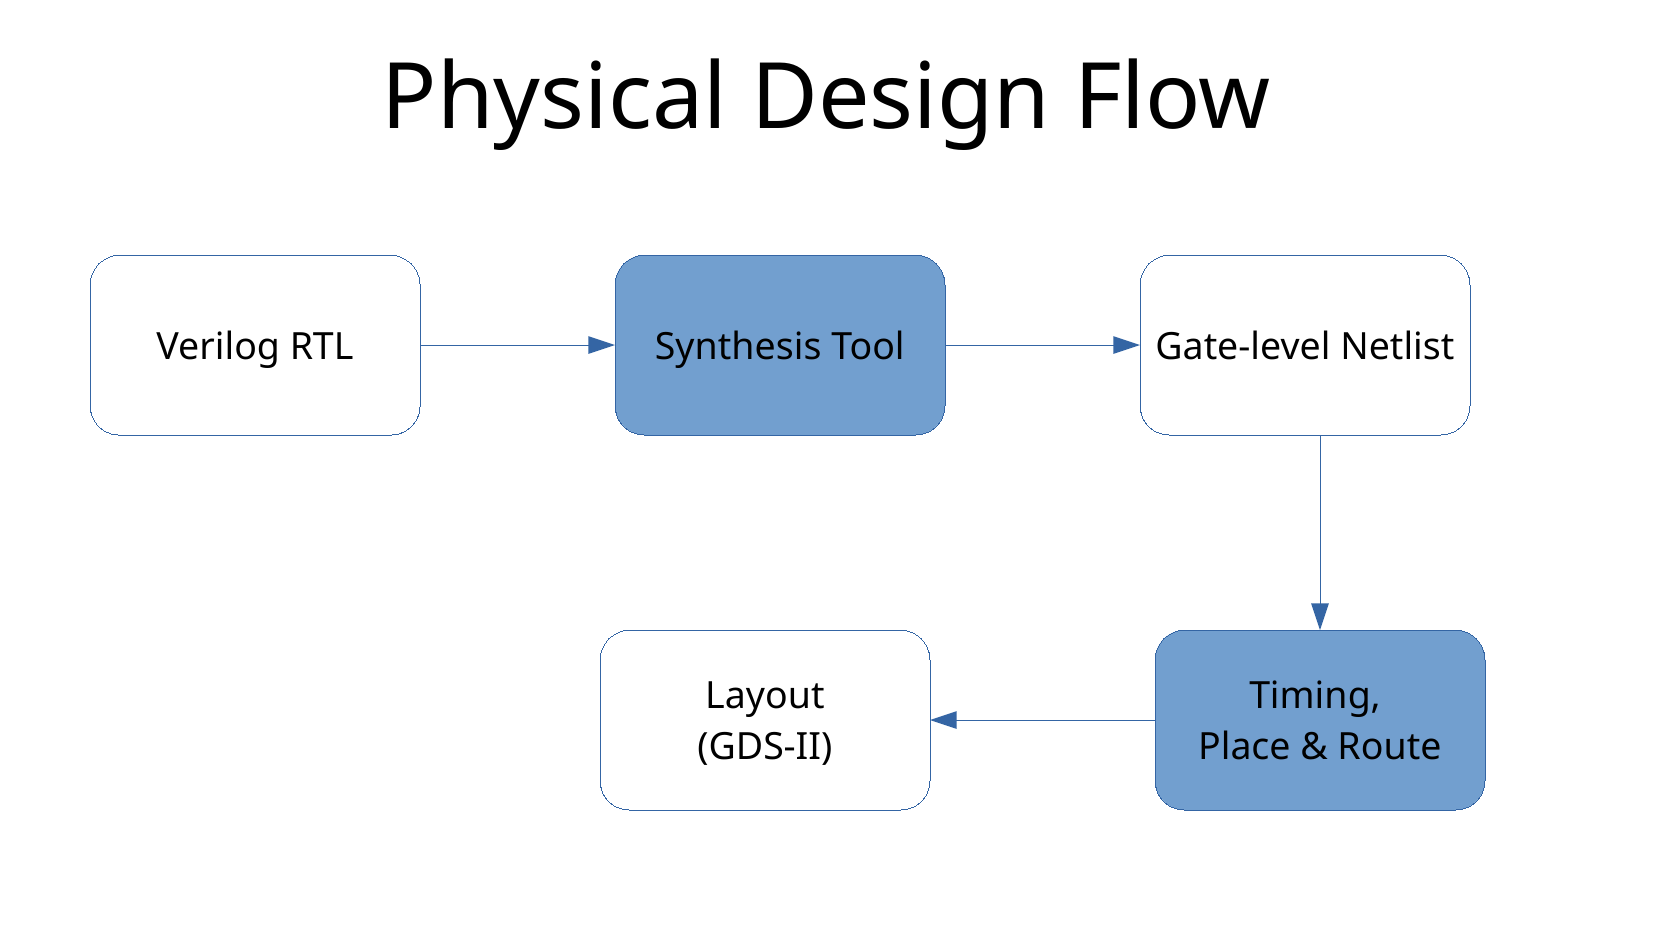

# Physical Design Flow
Synthesis Tool
Gate-level Netlist
Verilog RTL
Layout
(GDS-II)
Timing,
Place & Route